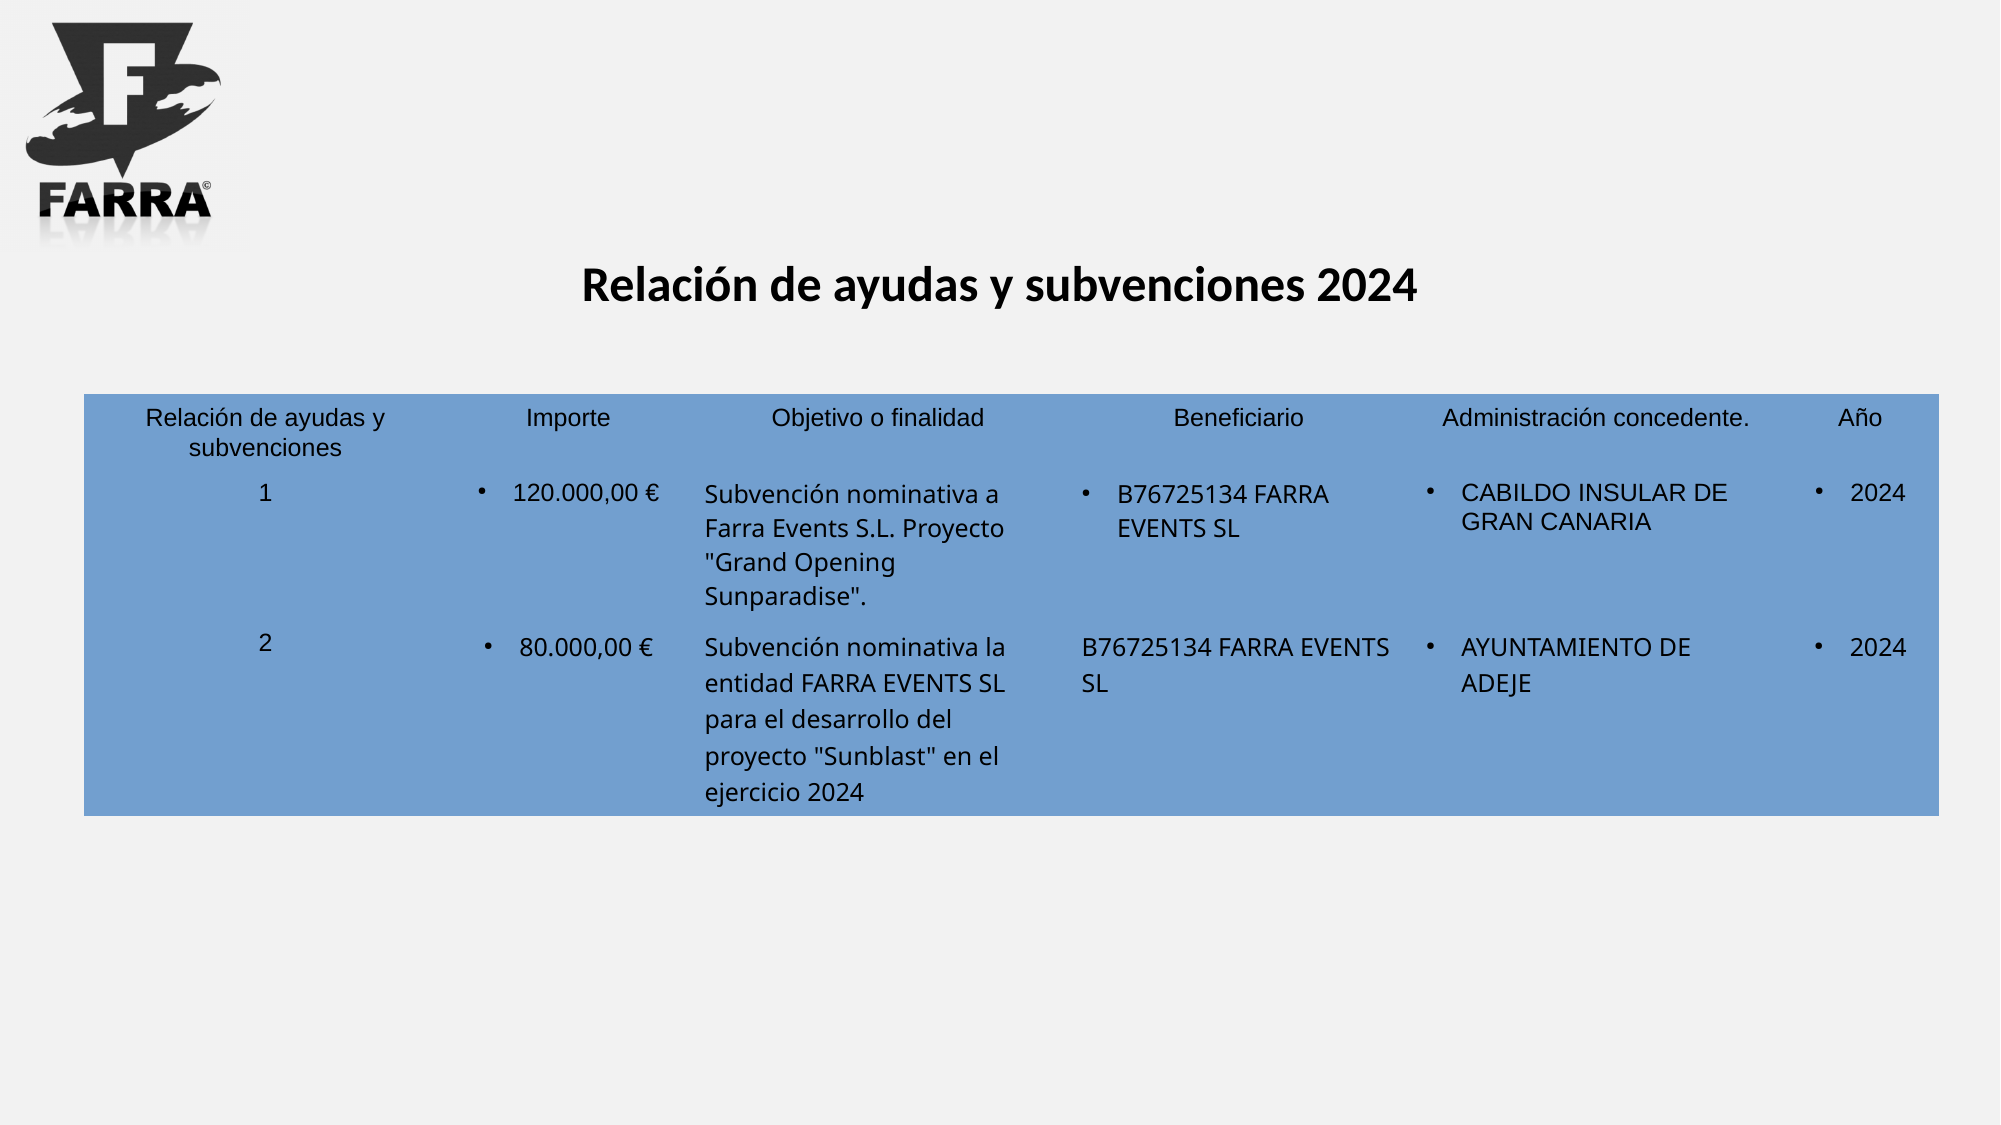

# Relación de ayudas y subvenciones 2024
| Relación de ayudas y subvenciones | Importe | Objetivo o finalidad | Beneficiario | Administración concedente. | Año |
| --- | --- | --- | --- | --- | --- |
| 1 | 120.000,00 € | Subvención nominativa a Farra Events S.L. Proyecto "Grand Opening Sunparadise". | B76725134 FARRA EVENTS SL | CABILDO INSULAR DE GRAN CANARIA | 2024 |
| 2 | 80.000,00 € | Subvención nominativa la entidad FARRA EVENTS SL para el desarrollo del proyecto "Sunblast" en el ejercicio 2024 | B76725134 FARRA EVENTS SL | AYUNTAMIENTO DE ADEJE | 2024 |